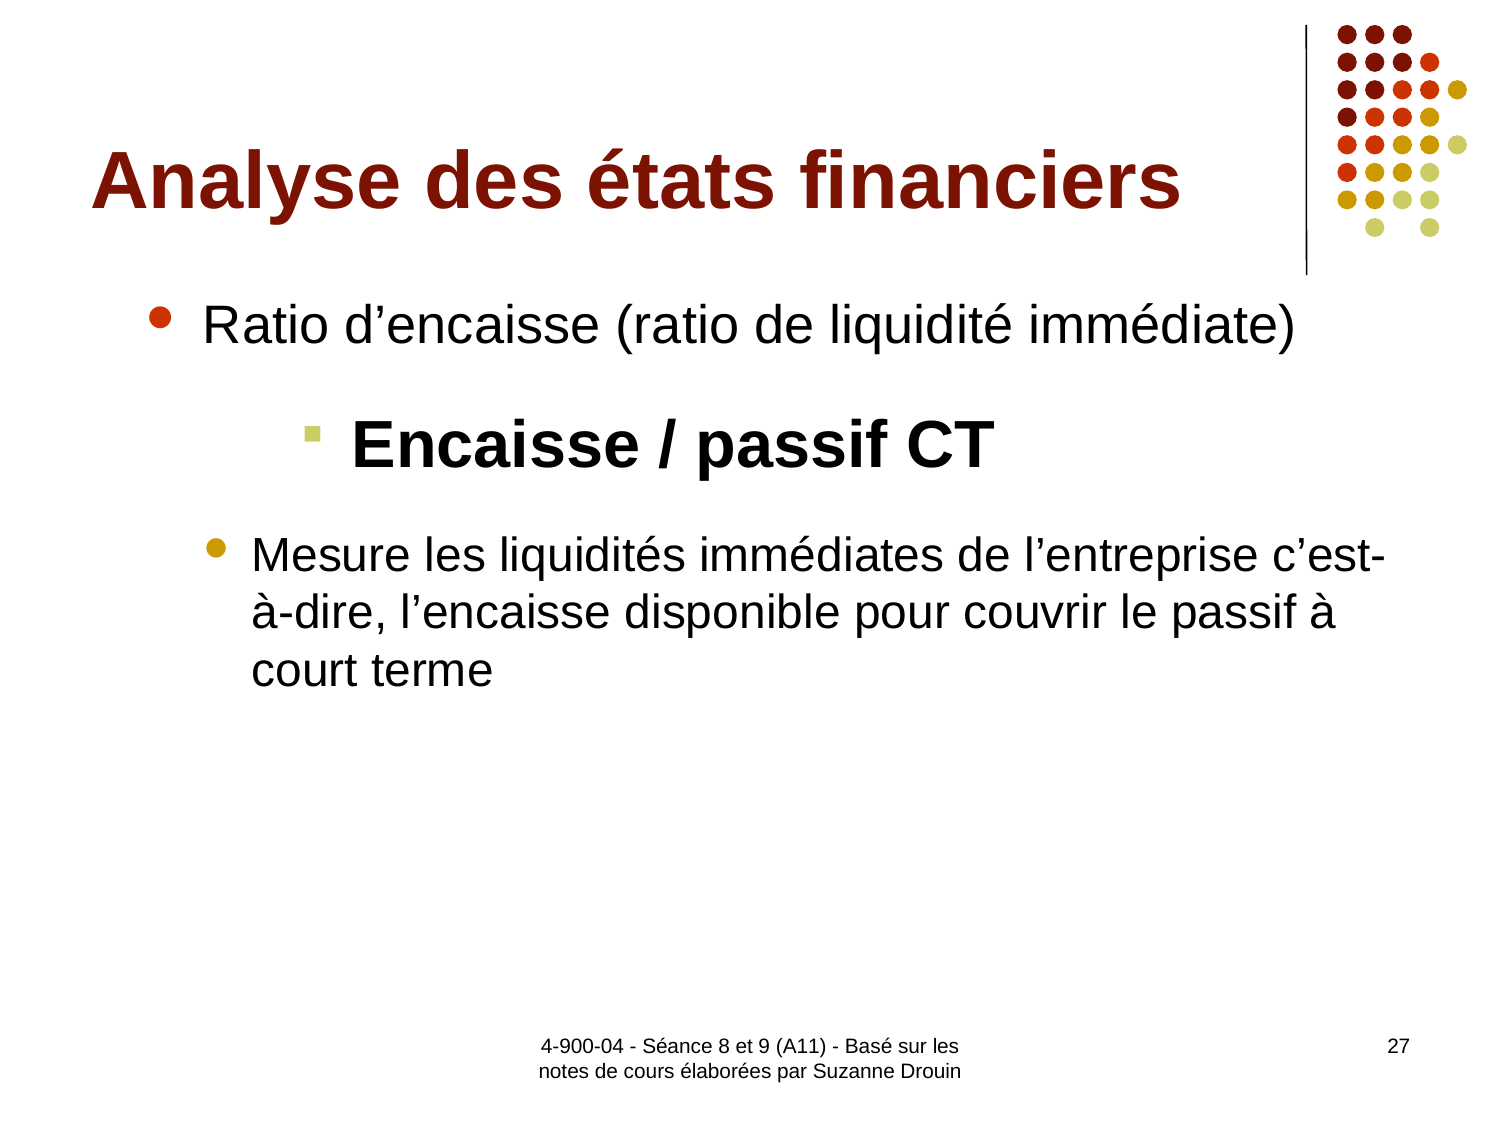

Analyse des états financiers
Ratio d’encaisse (ratio de liquidité immédiate)
Encaisse / passif CT
Mesure les liquidités immédiates de l’entreprise c’est-à-dire, l’encaisse disponible pour couvrir le passif à court terme
4-900-04 - Séance 8 et 9 (A11) - Basé sur les notes de cours élaborées par Suzanne Drouin